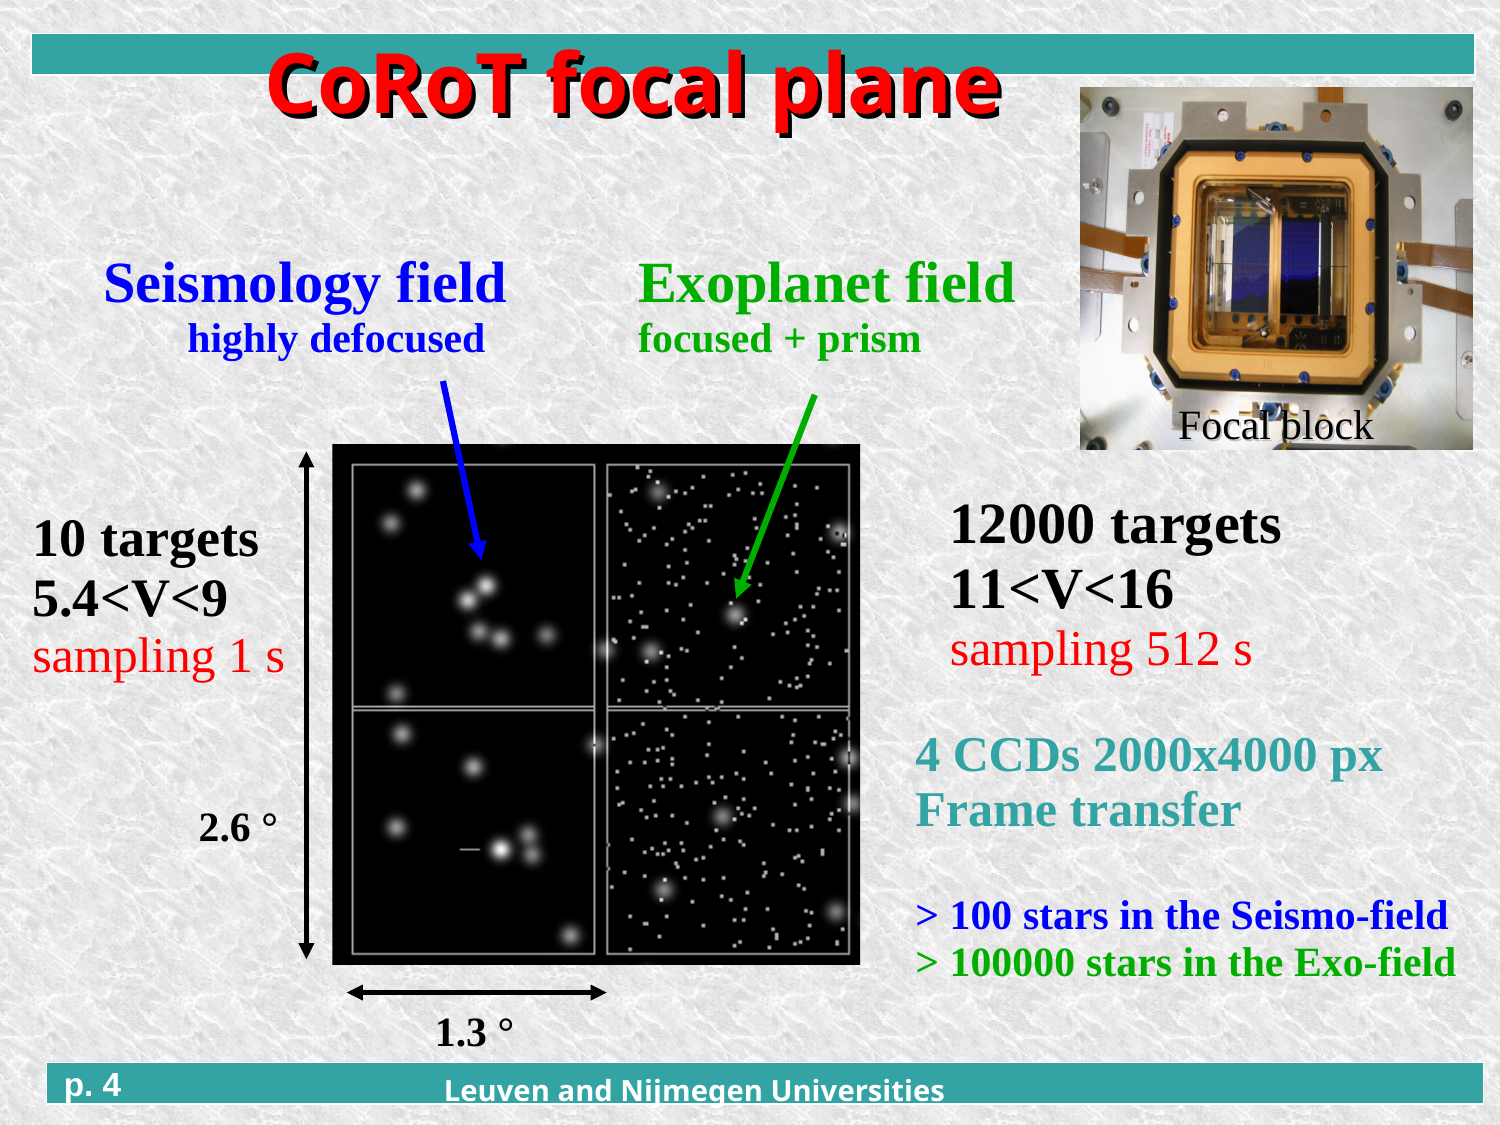

# CoRoT focal plane
 Focal block
Exoplanet field
focused + prism
Seismology field
 highly defocused
12000 targets
11<V<16
sampling 512 s
10 targets
5.4<V<9
sampling 1 s
4 CCDs 2000x4000 px
Frame transfer
> 100 stars in the Seismo-field
> 100000 stars in the Exo-field
2.6 °
1.3 °